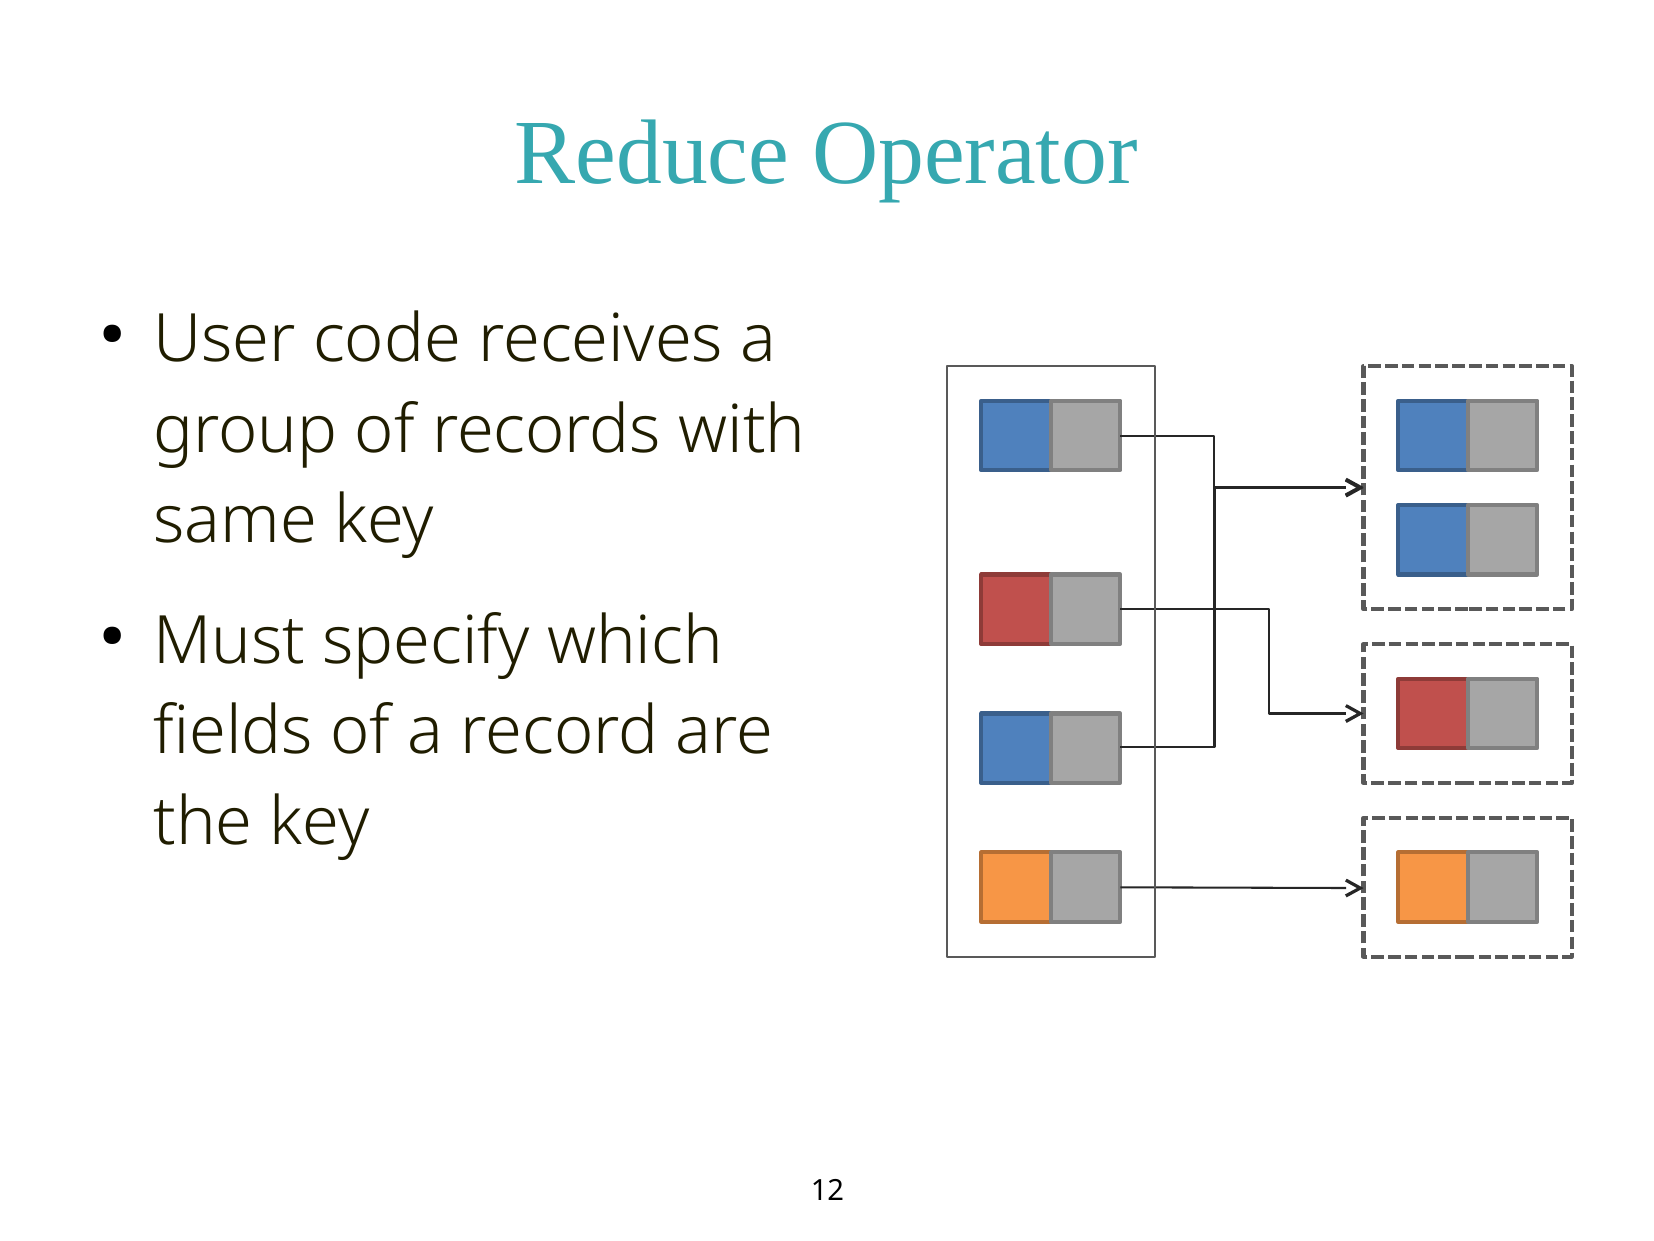

# Reduce Operator
User code receives a group of records with same key
Must specify which fields of a record are the key
12